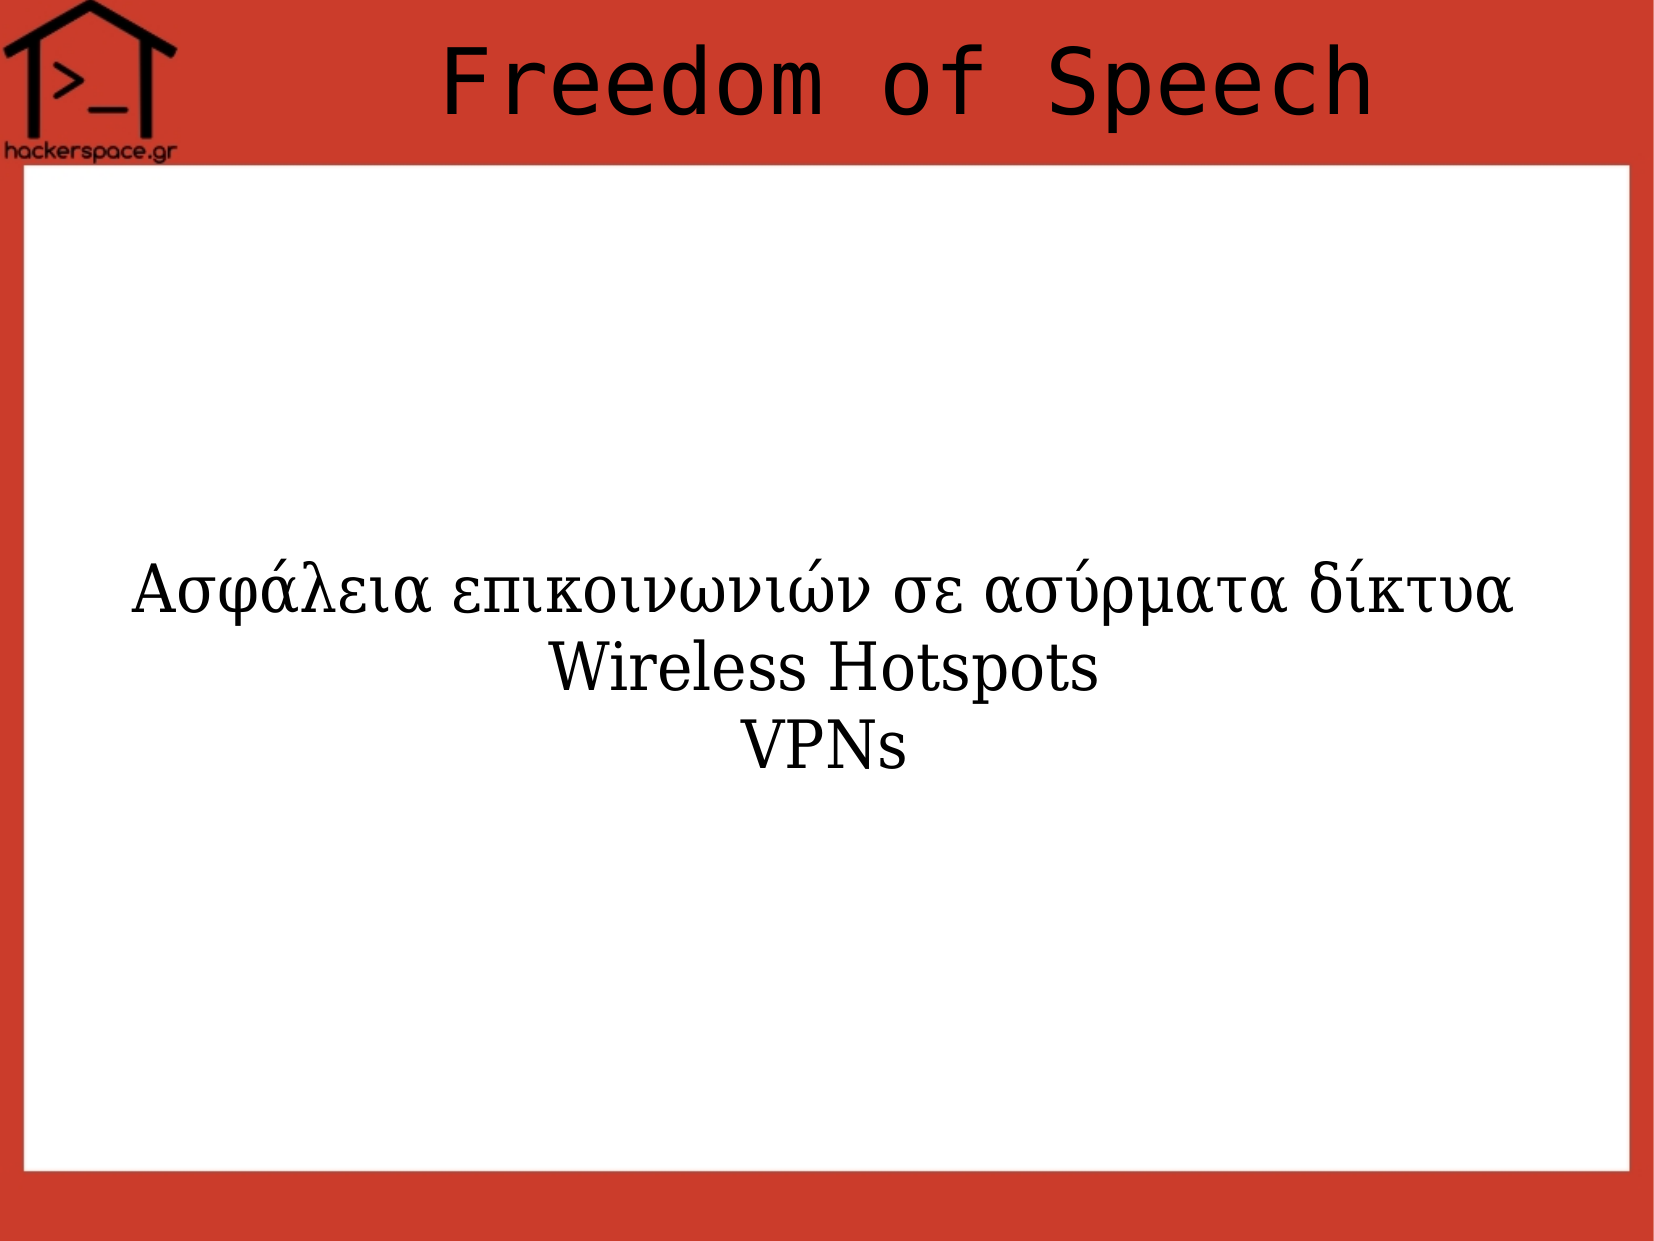

# Freedom of Speech
Ασφάλεια επικοινωνιών σε ασύρματα δίκτυα Wireless Hotspots
VPNs